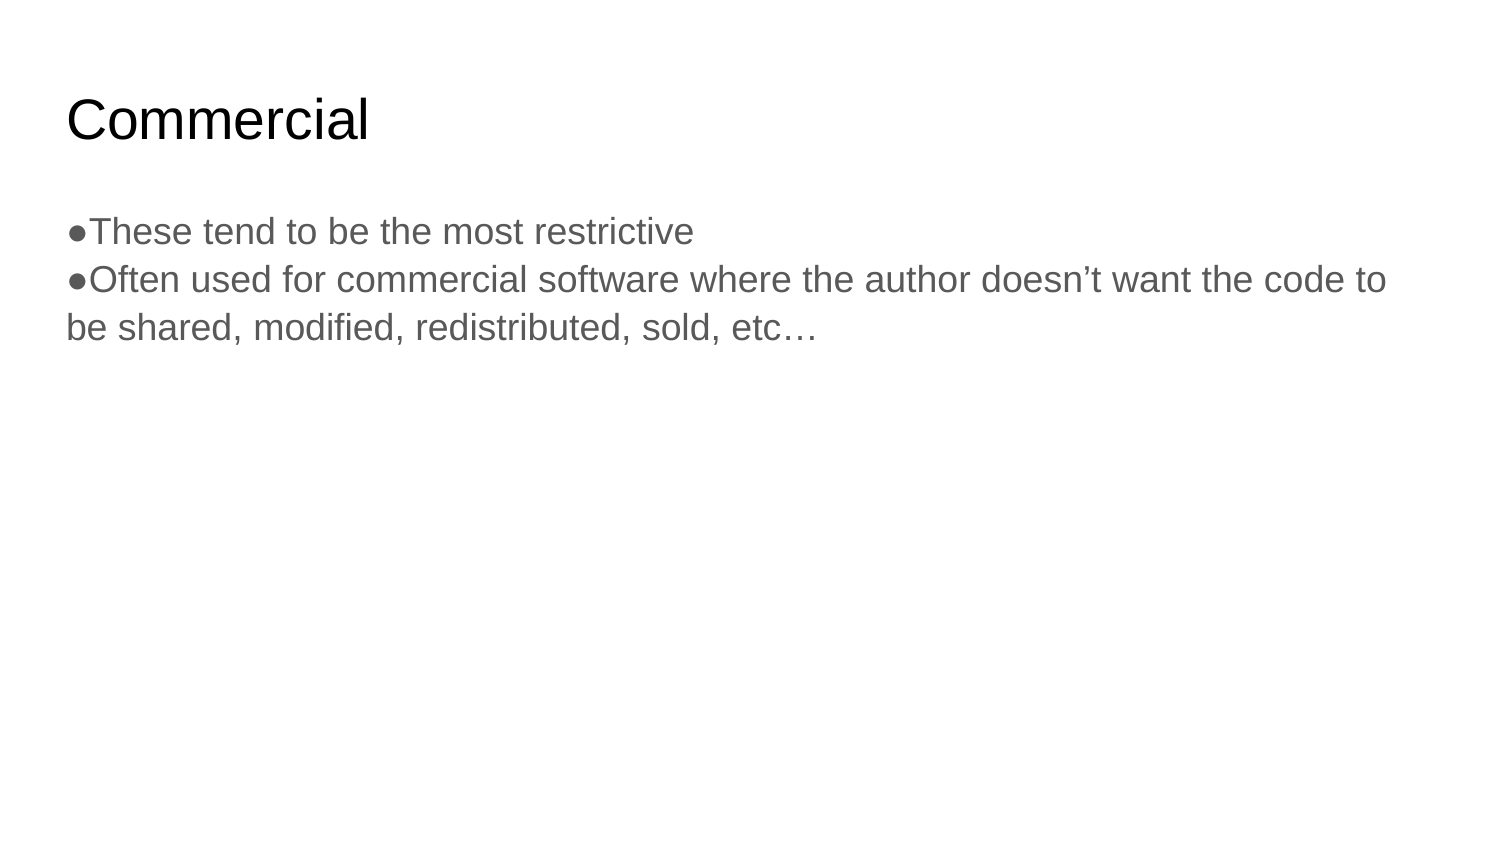

# Commercial
These tend to be the most restrictive
Often used for commercial software where the author doesn’t want the code to be shared, modified, redistributed, sold, etc…